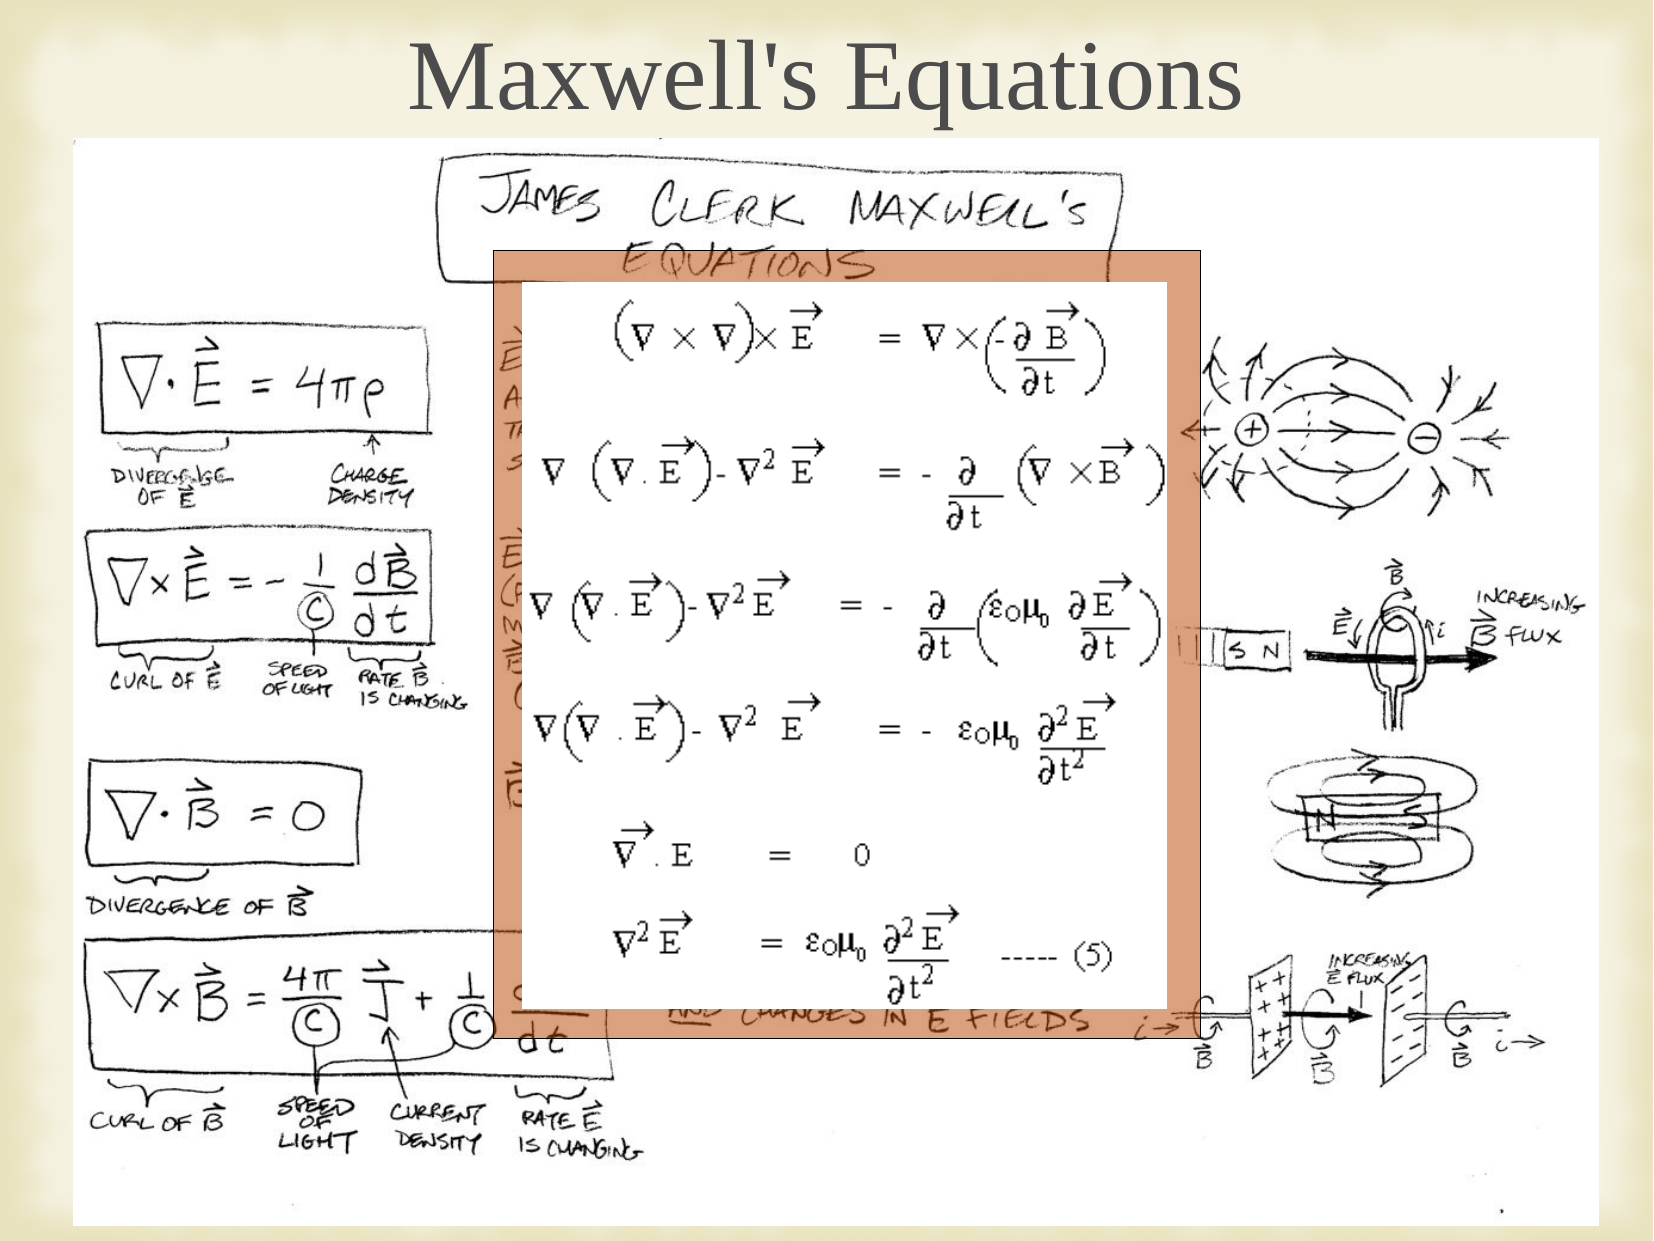

# Maxwell's Equations
PHY 335 - Modern Physics - Fall 2010
12